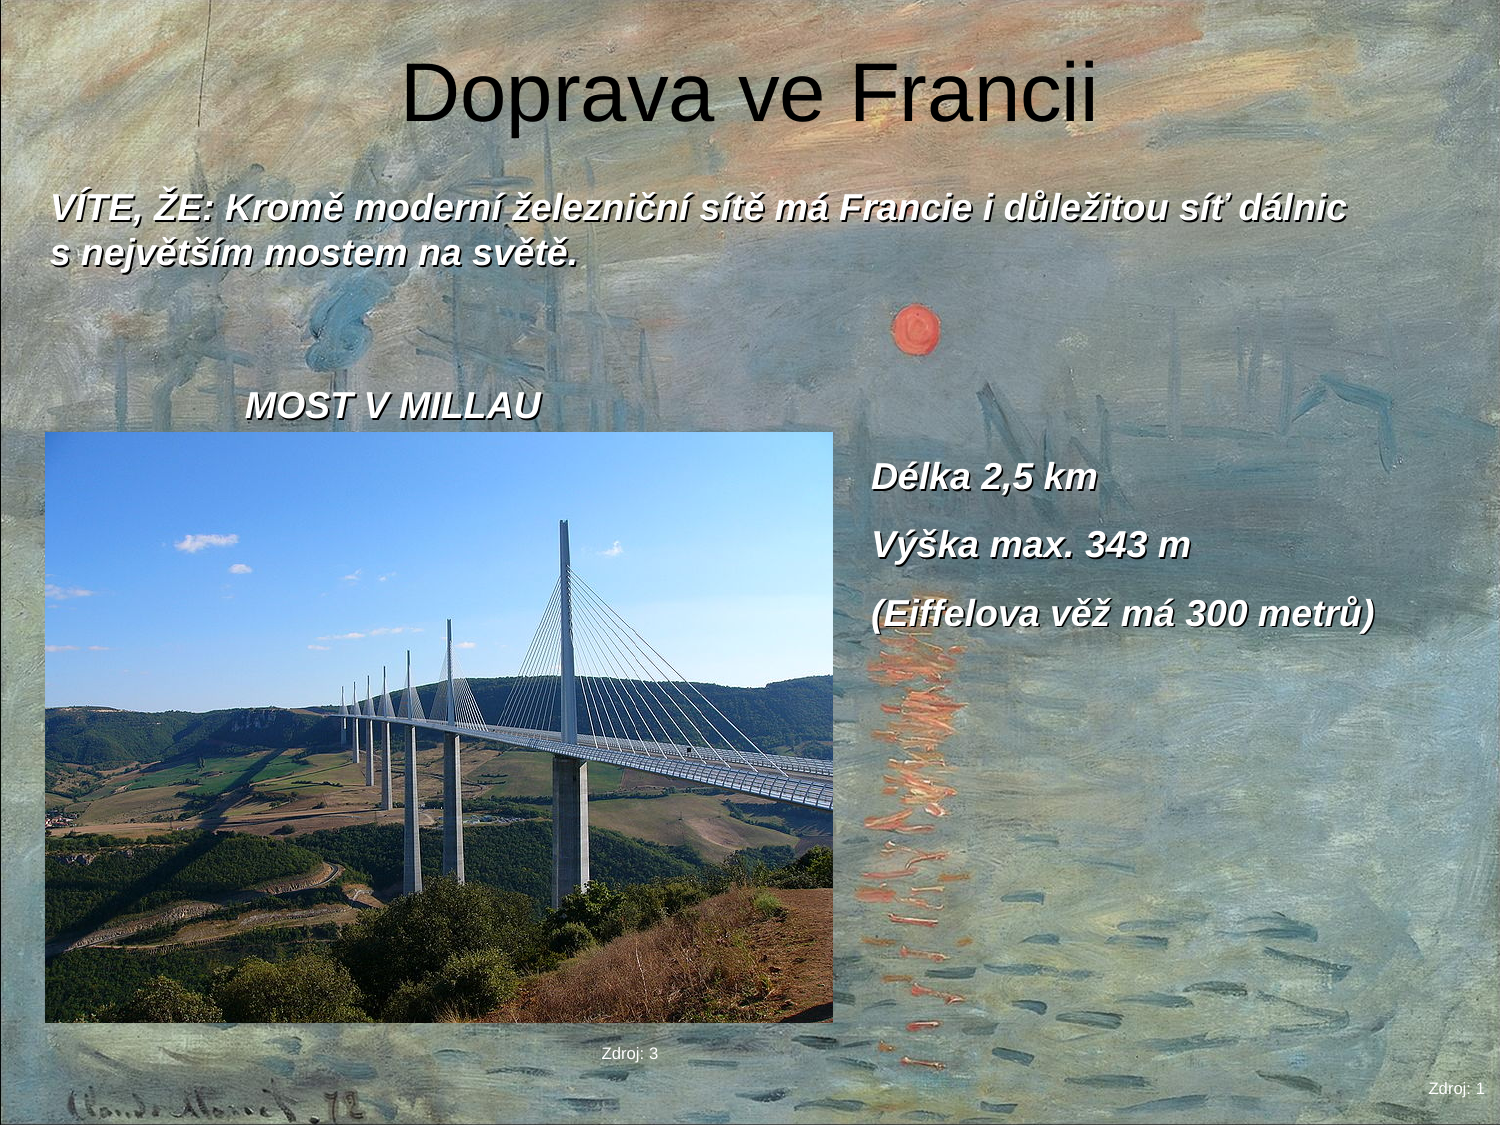

# Doprava ve Francii
VÍTE, ŽE: Kromě moderní železniční sítě má Francie i důležitou síť dálnic
s největším mostem na světě.
 MOST V MILLAU
Délka 2,5 km
Výška max. 343 m
(Eiffelova věž má 300 metrů)
Zdroj: 3
Zdroj: 1